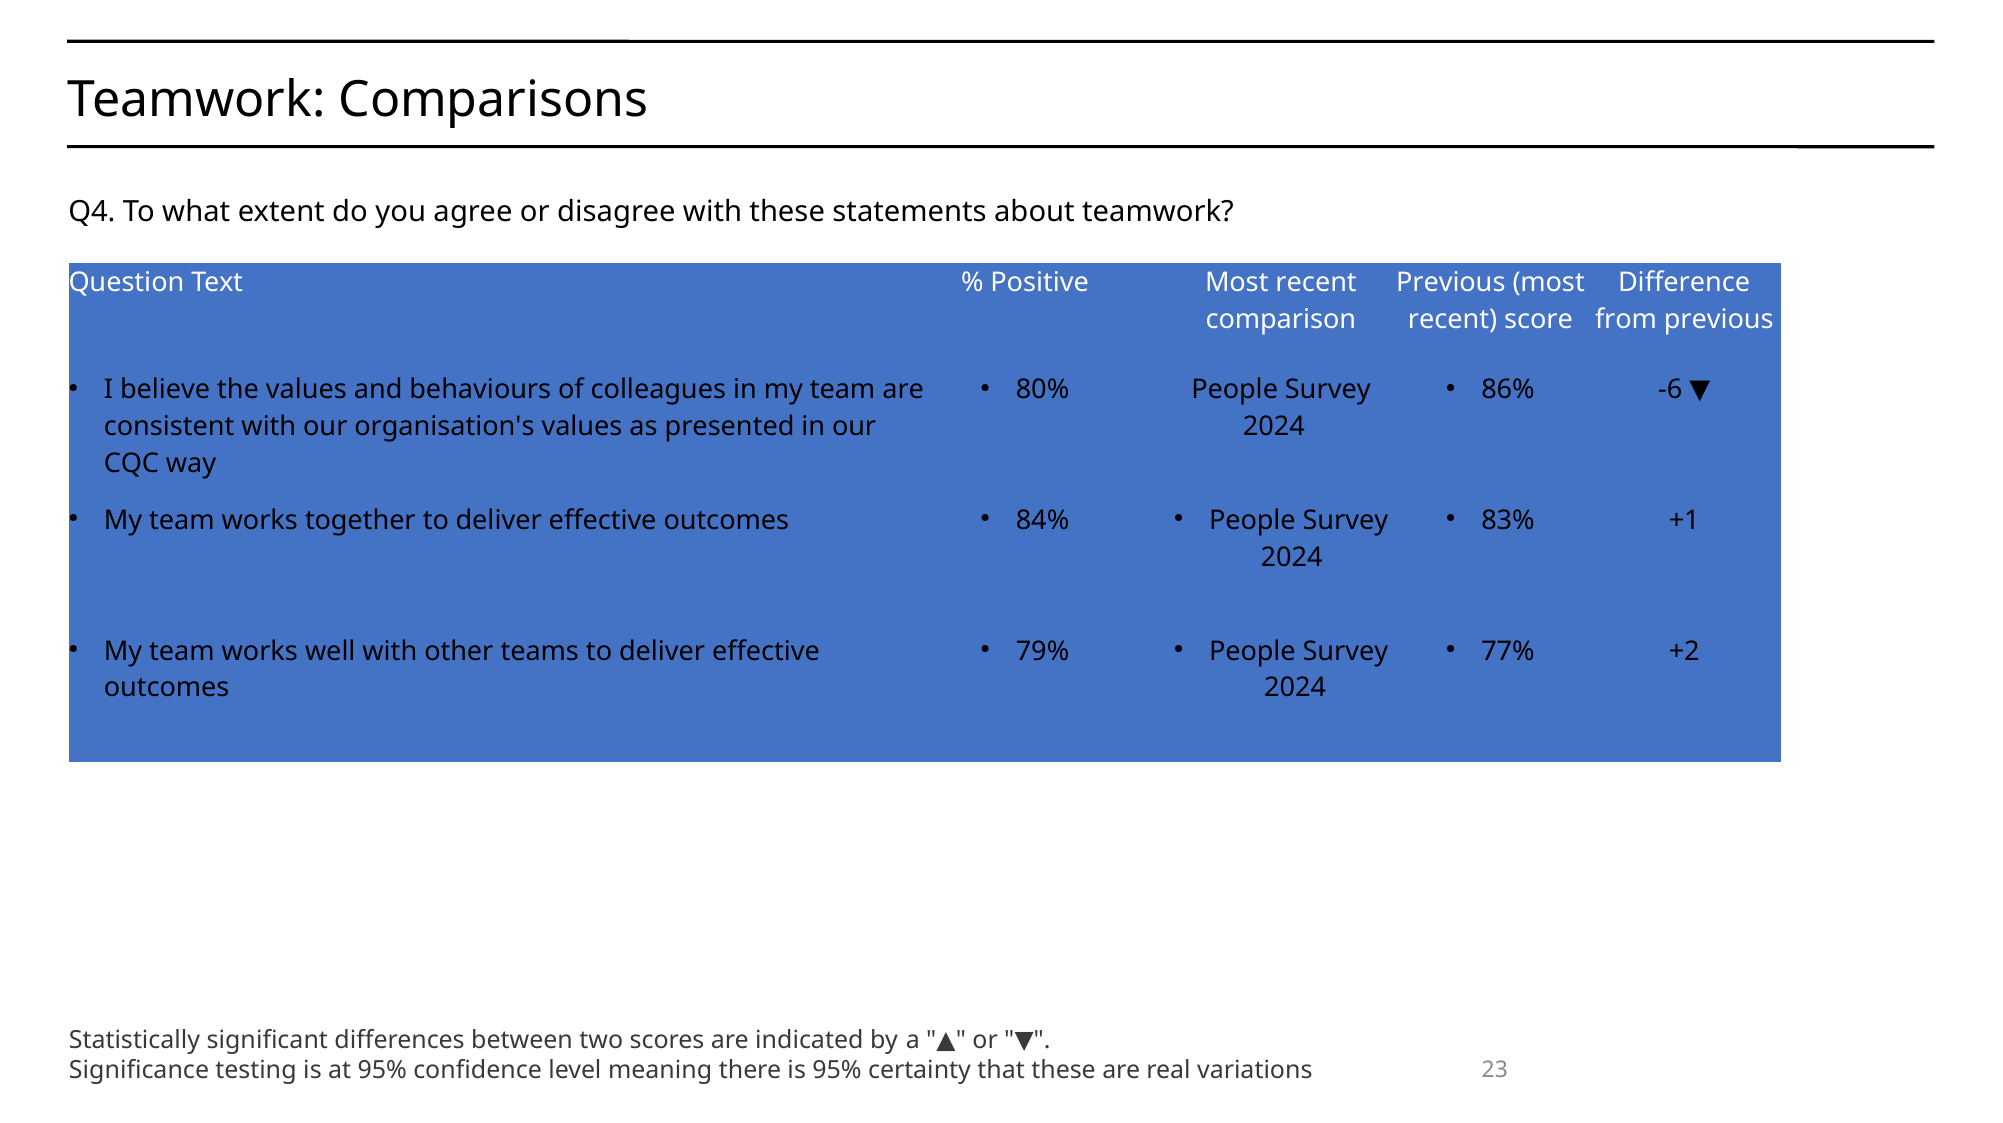

Teamwork: Comparisons
Q4. To what extent do you agree or disagree with these statements about teamwork?
| Question Text | % Positive | | Most recent comparison | Previous (most recent) score | Difference from previous |
| --- | --- | --- | --- | --- | --- |
| I believe the values and behaviours of colleagues in my team are consistent with our organisation's values as presented in our CQC way | 80% | | People Survey 2024 | 86% | -6 ▼ |
| My team works together to deliver effective outcomes | 84% | | People Survey 2024 | 83% | +1 |
| My team works well with other teams to deliver effective outcomes | 79% | | People Survey 2024 | 77% | +2 |
Statistically significant differences between two scores are indicated by a "▲" or "▼".
Significance testing is at 95% confidence level meaning there is 95% certainty that these are real variations
6